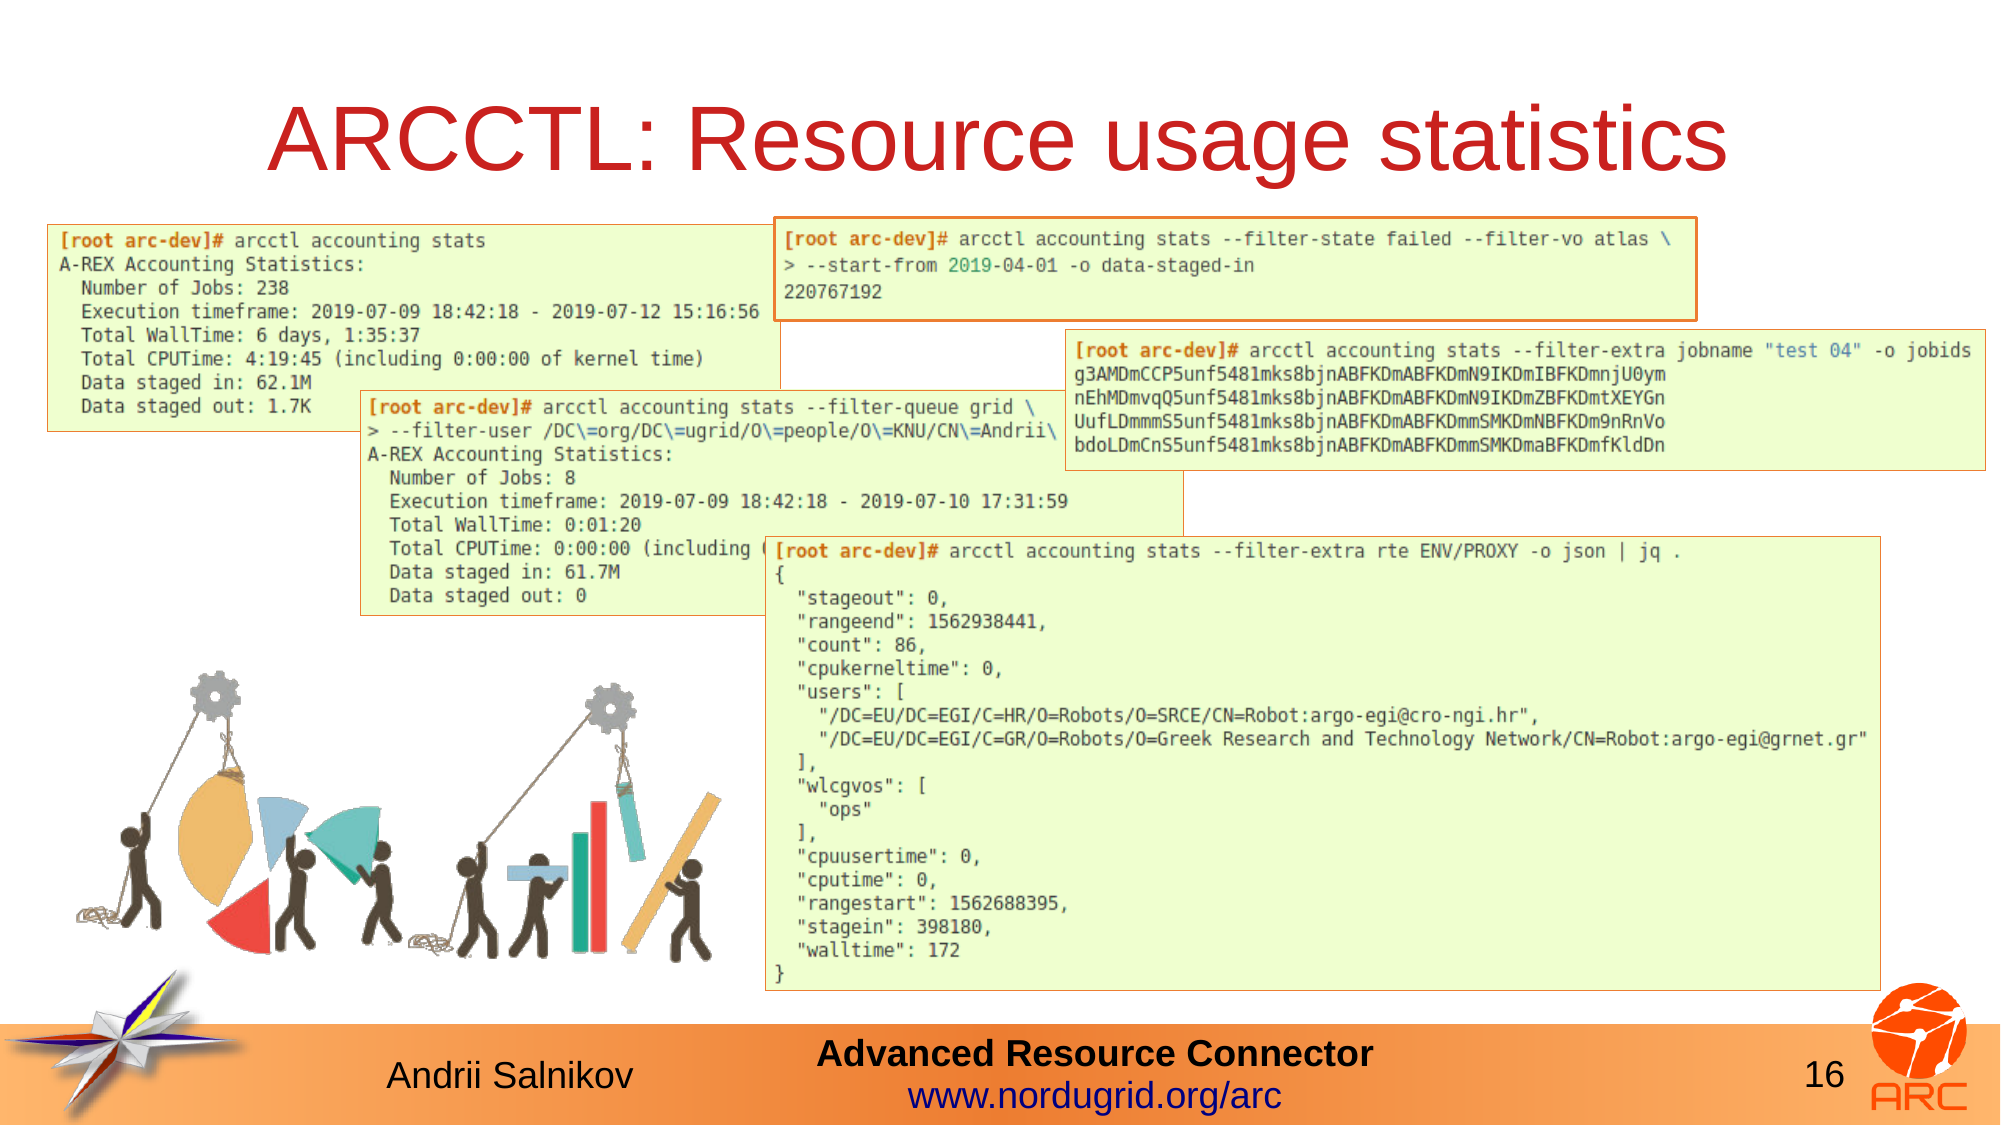

# ARCCTL: Resource usage statistics
Andrii Salnikov
16